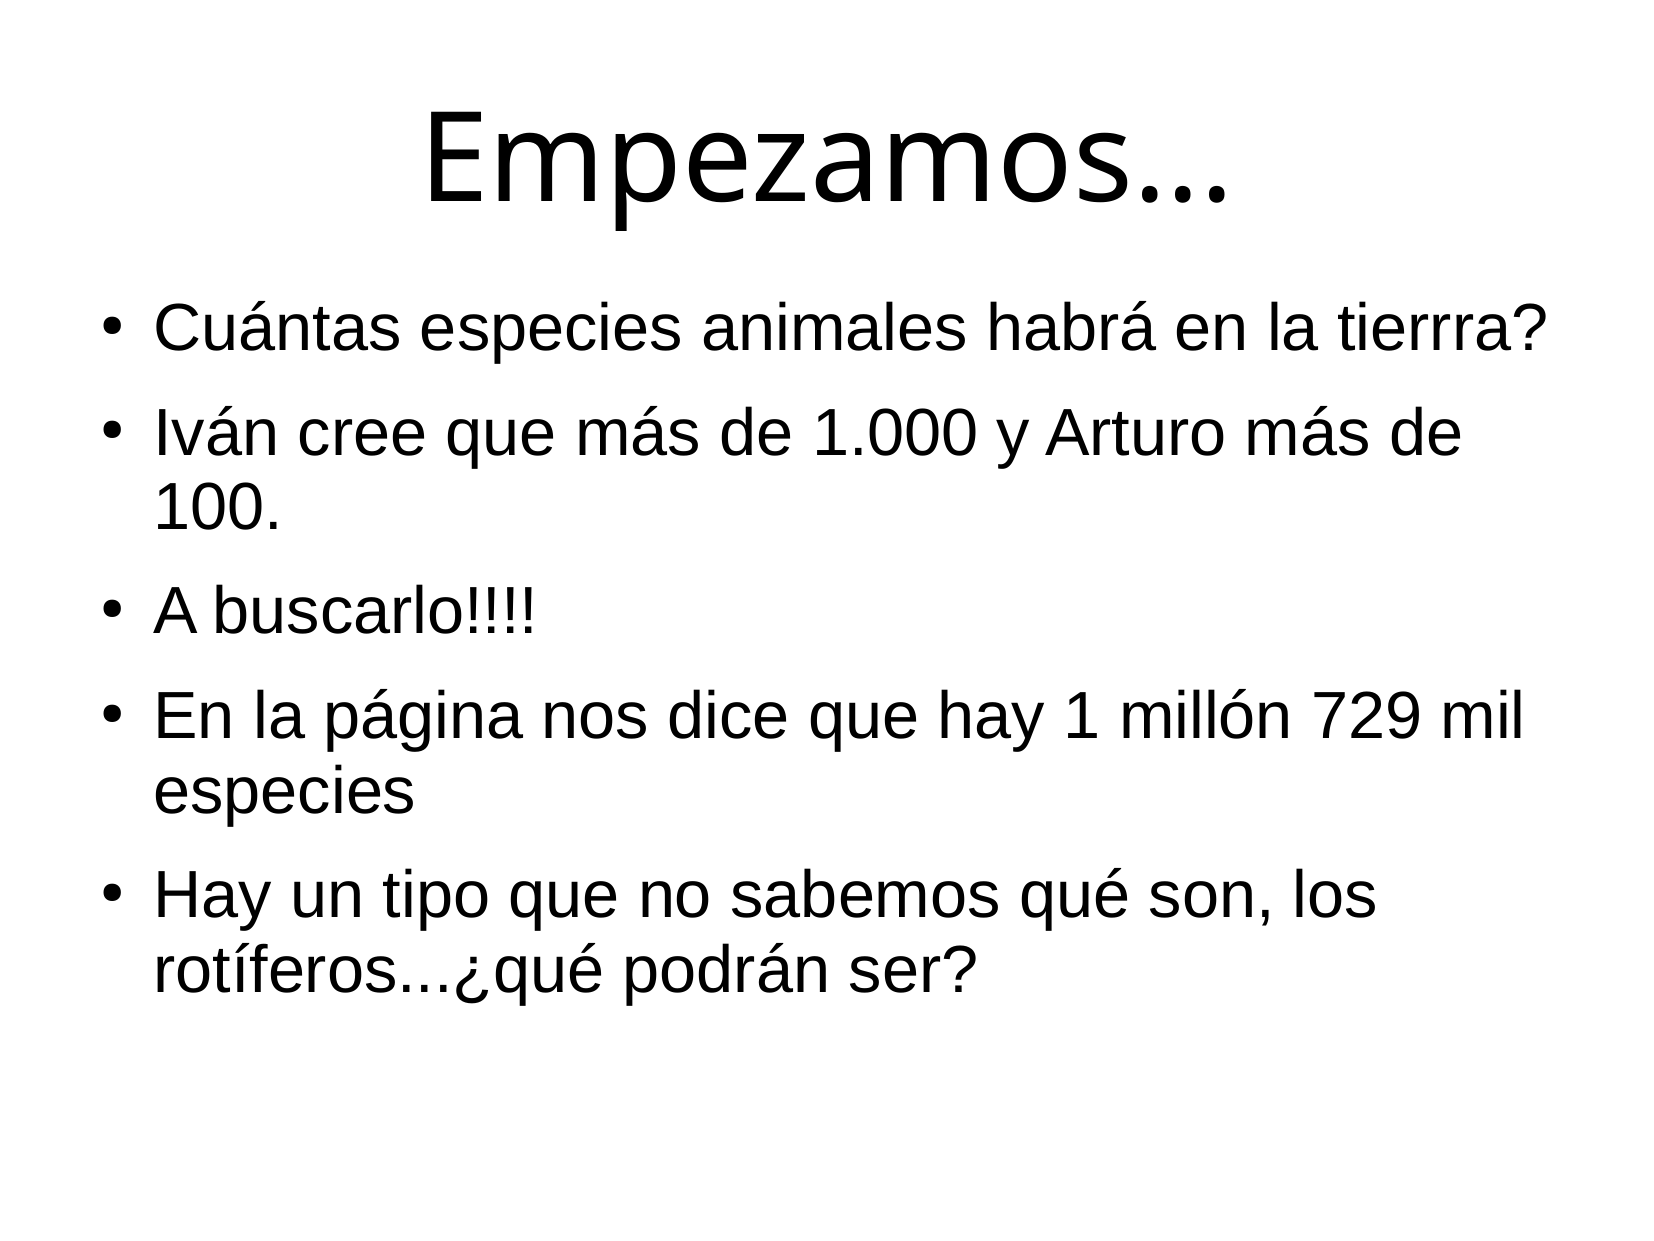

# Empezamos...
Cuántas especies animales habrá en la tierrra?
Iván cree que más de 1.000 y Arturo más de 100.
A buscarlo!!!!
En la página nos dice que hay 1 millón 729 mil especies
Hay un tipo que no sabemos qué son, los rotíferos...¿qué podrán ser?